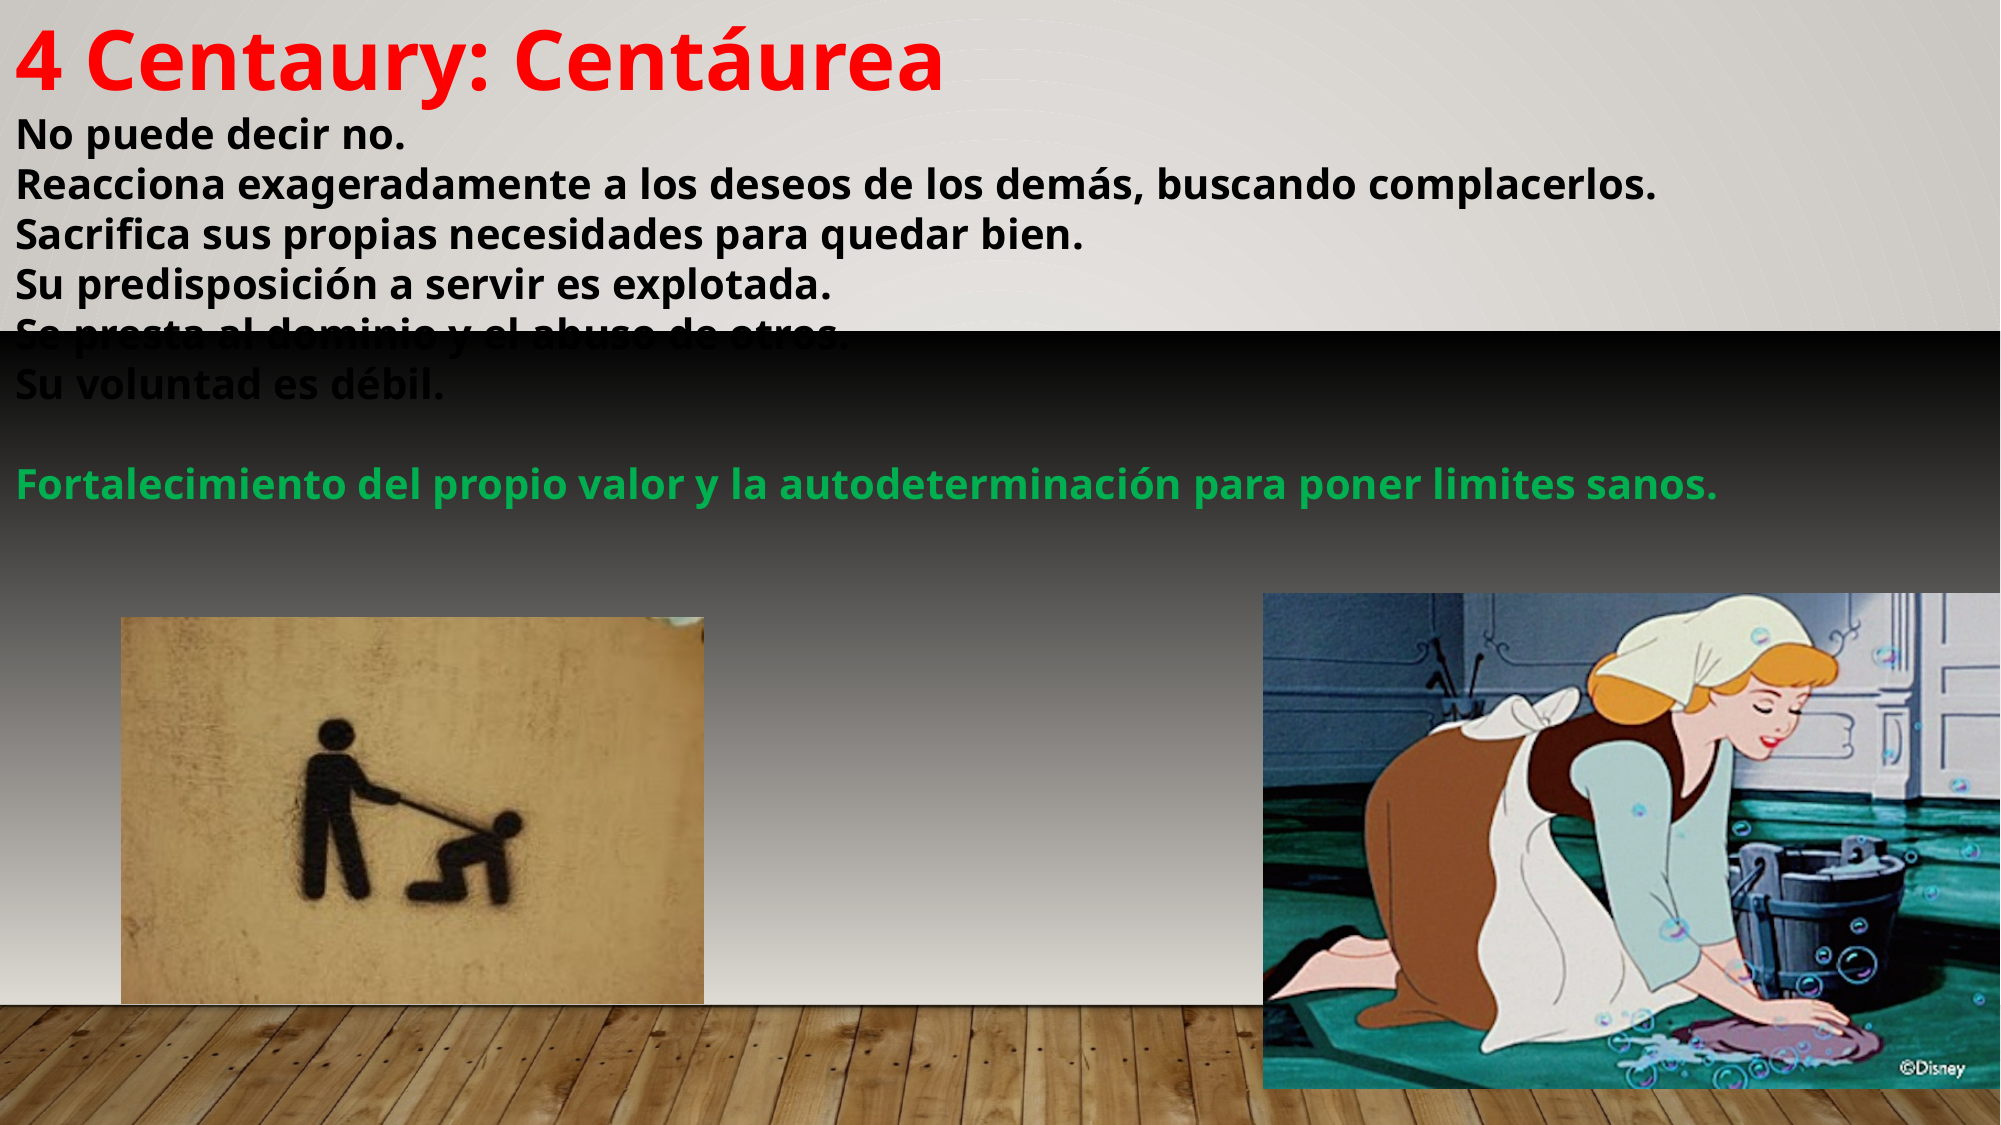

4 Centaury: Centáurea
No puede decir no.
Reacciona exageradamente a los deseos de los demás, buscando complacerlos.
Sacrifica sus propias necesidades para quedar bien.
Su predisposición a servir es explotada.
Se presta al dominio y el abuso de otros.
Su voluntad es débil.
Fortalecimiento del propio valor y la autodeterminación para poner limites sanos.